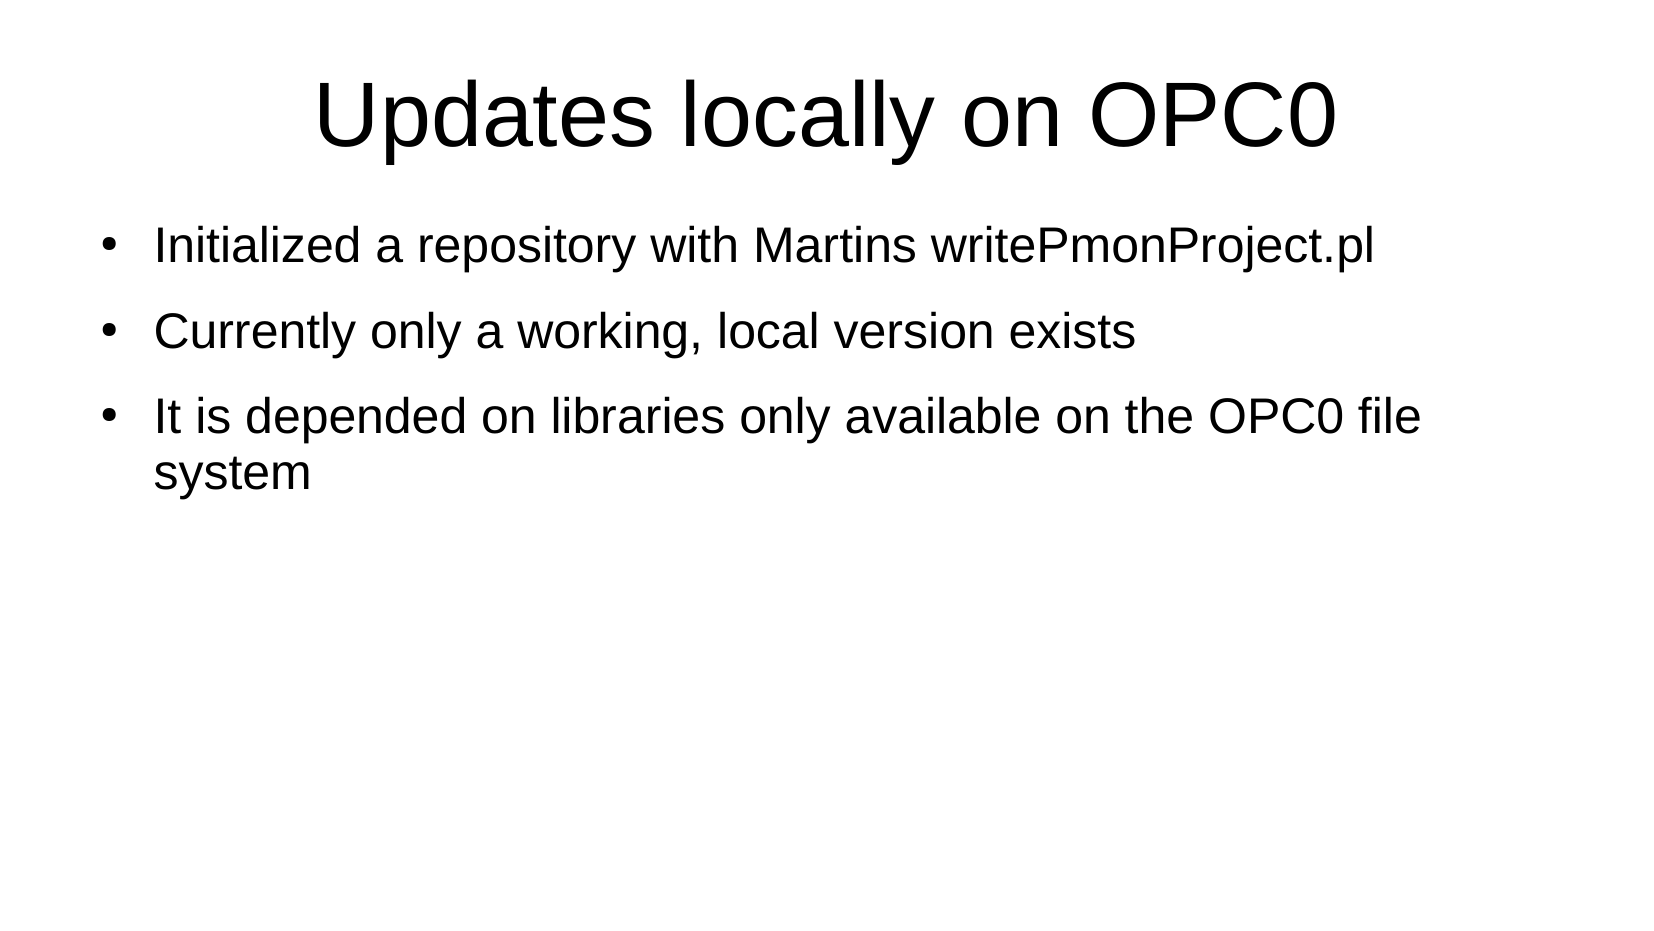

# Updates locally on OPC0
Initialized a repository with Martins writePmonProject.pl
Currently only a working, local version exists
It is depended on libraries only available on the OPC0 file system